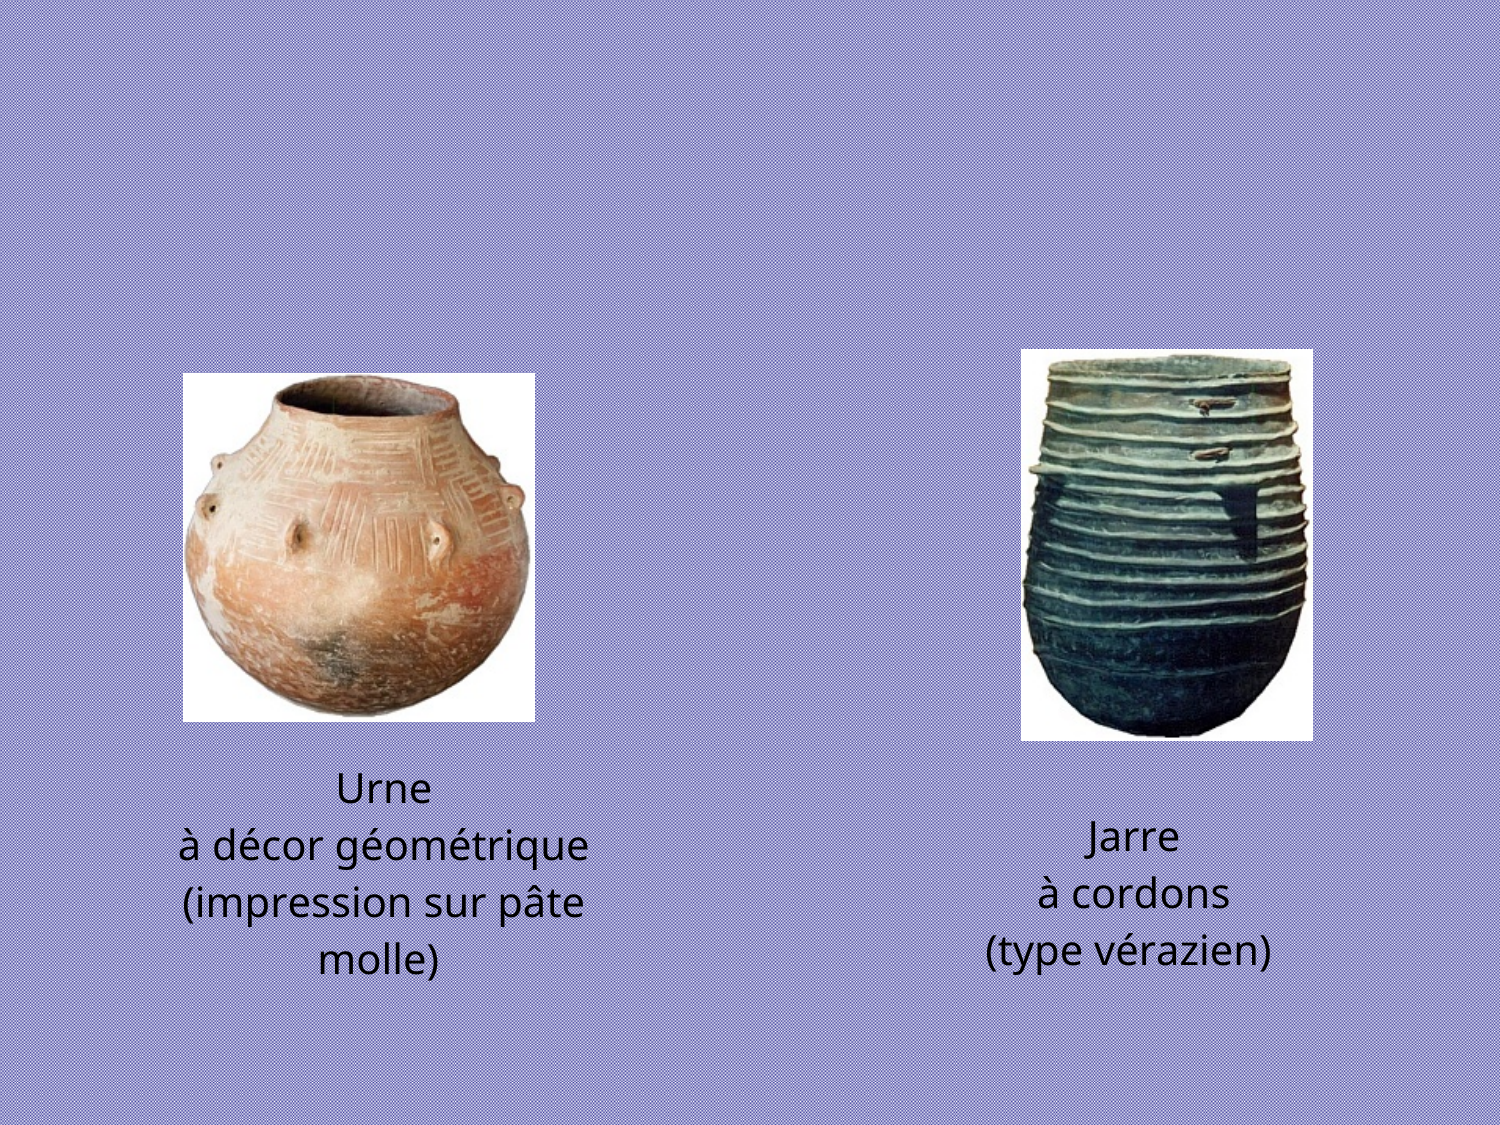

#
Urne
à décor géométrique
(impression sur pâte molle)
Jarre
à cordons
(type vérazien)